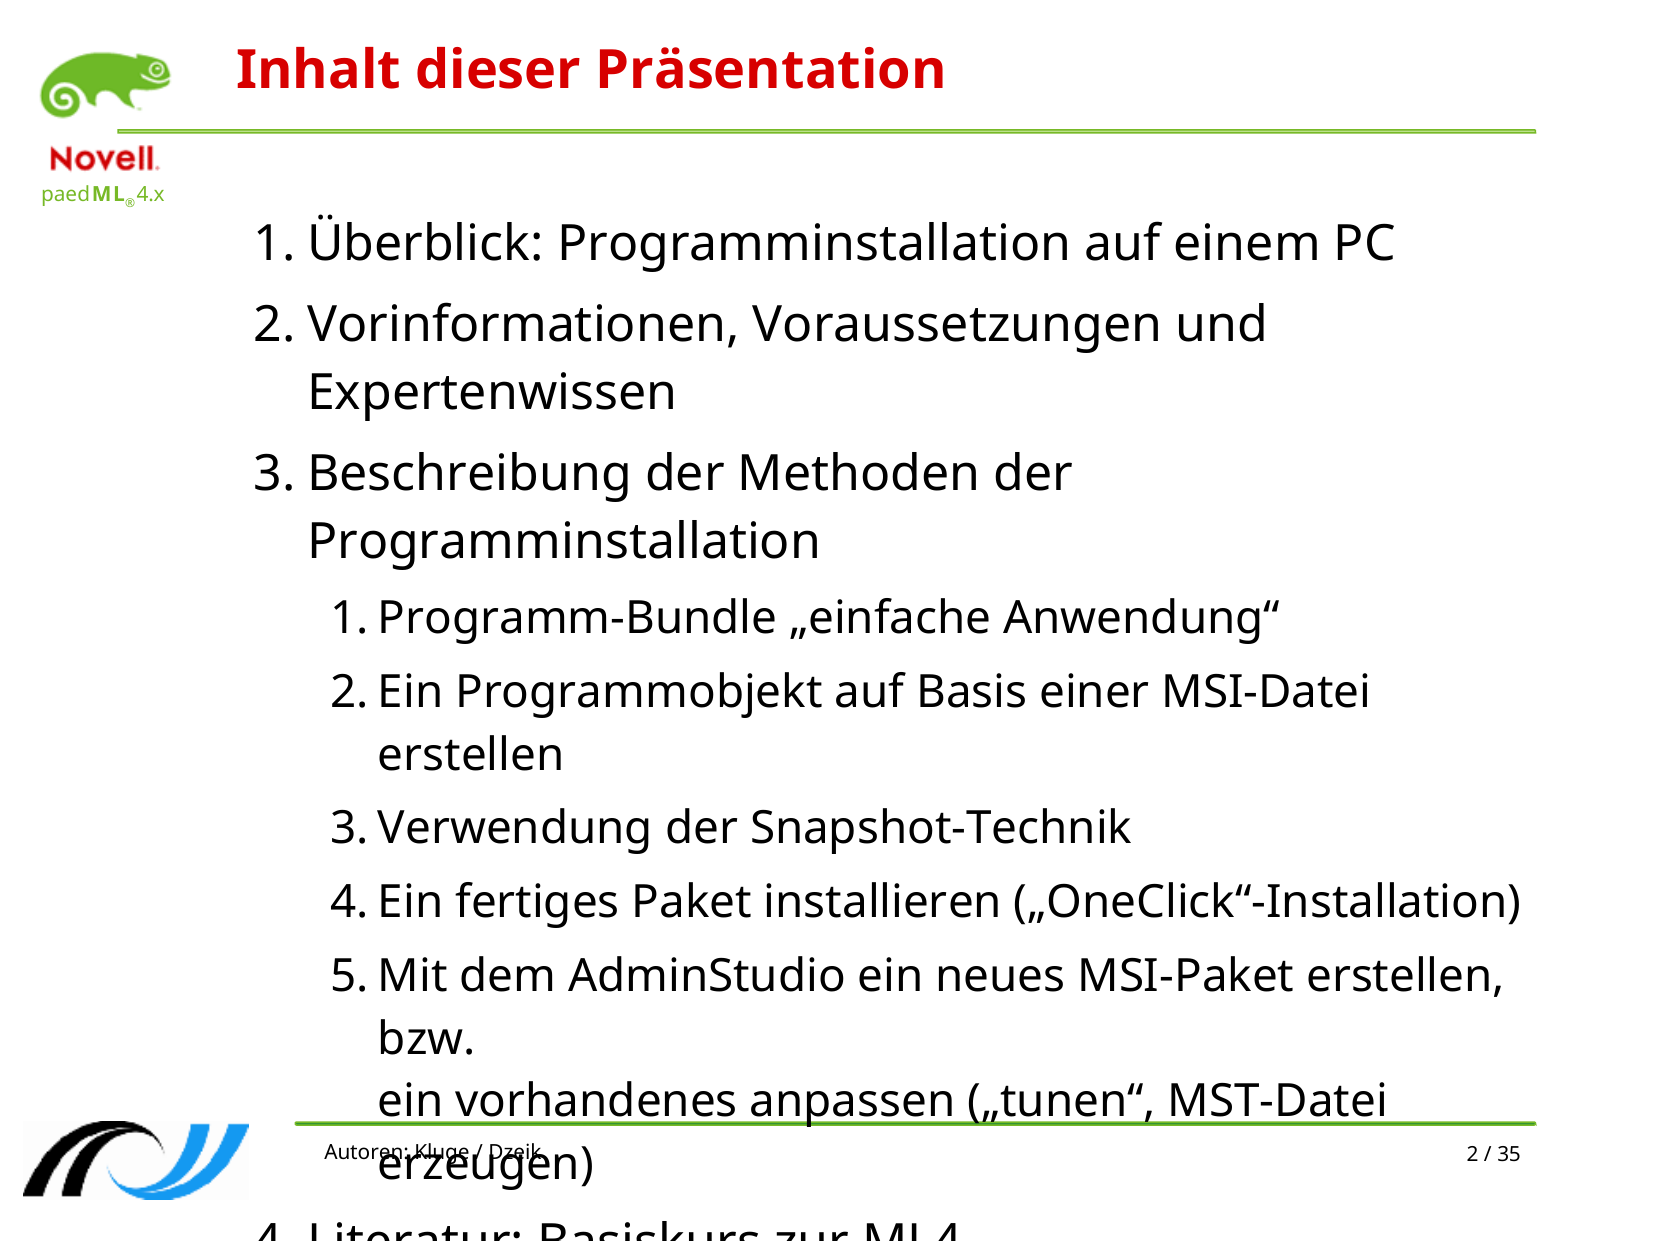

# Inhalt dieser Präsentation
Überblick: Programminstallation auf einem PC
Vorinformationen, Voraussetzungen und Expertenwissen
Beschreibung der Methoden der Programminstallation
Programm-Bundle „einfache Anwendung“
Ein Programmobjekt auf Basis einer MSI-Datei erstellen
Verwendung der Snapshot-Technik
Ein fertiges Paket installieren („OneClick“-Installation)
Mit dem AdminStudio ein neues MSI-Paket erstellen, bzw.
ein vorhandenes anpassen („tunen“, MST-Datei erzeugen)
Literatur: Basiskurs zur ML4
Zusammenfassung
Autoren: Kluge / Dzeik
2